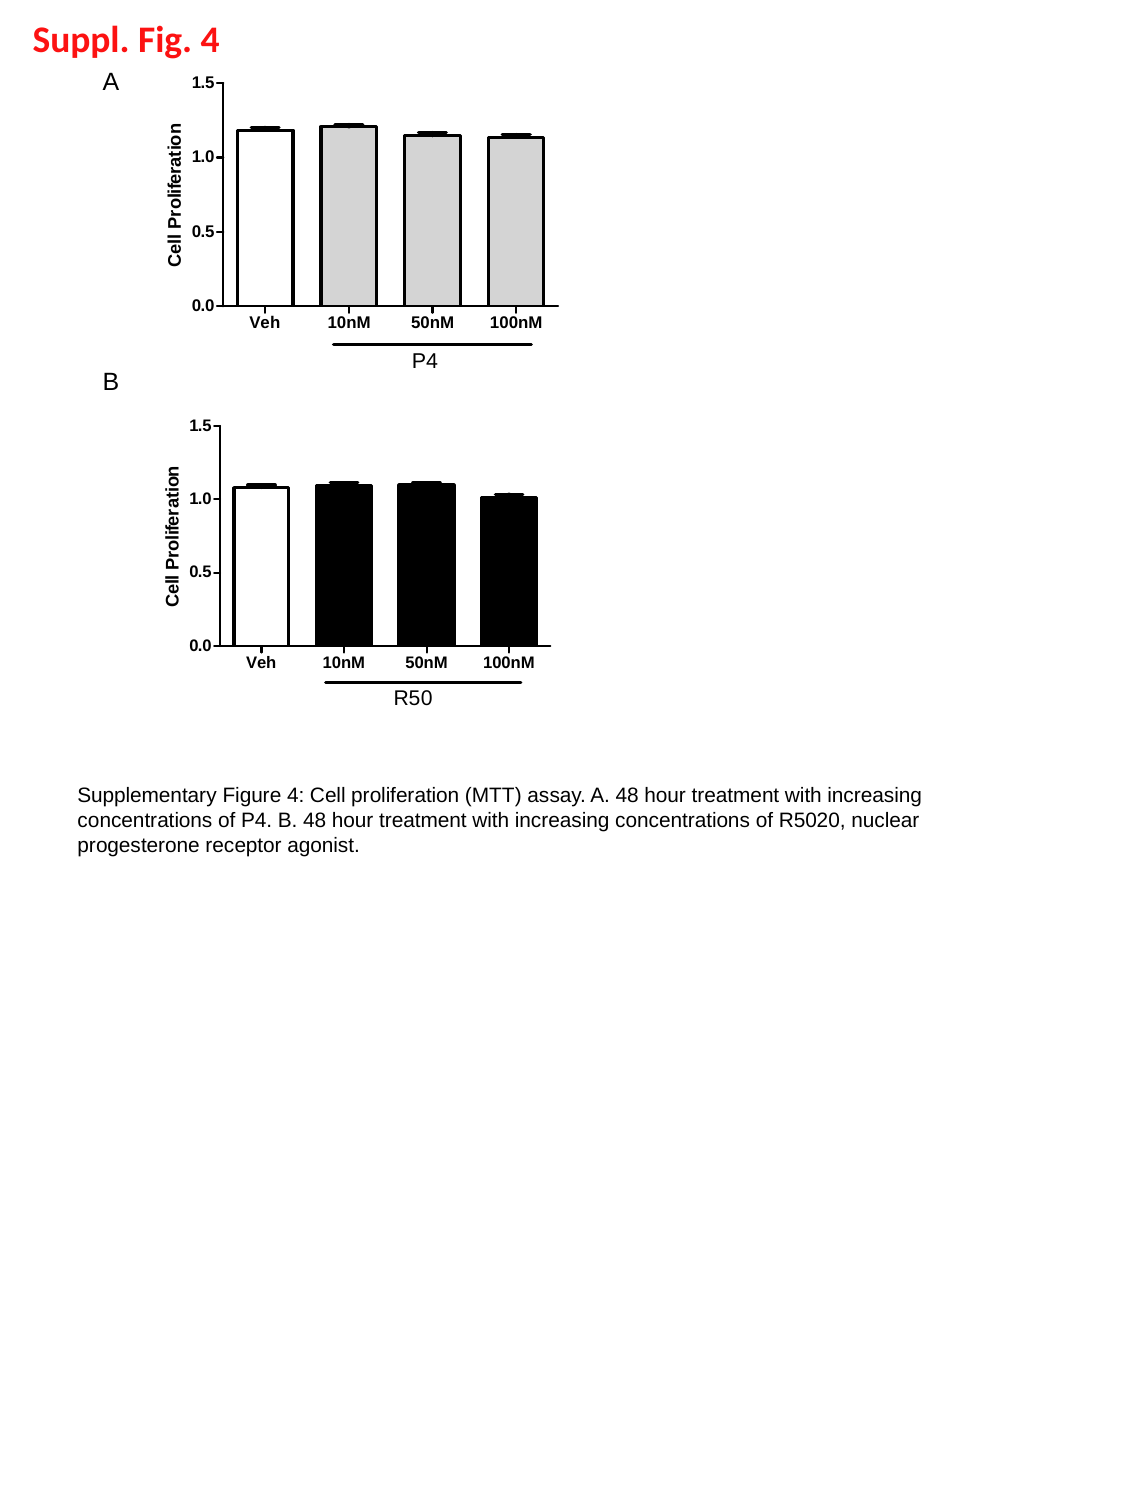

Suppl. Fig. 4
A
B
Supplementary Figure 4: Cell proliferation (MTT) assay. A. 48 hour treatment with increasing concentrations of P4. B. 48 hour treatment with increasing concentrations of R5020, nuclear progesterone receptor agonist.